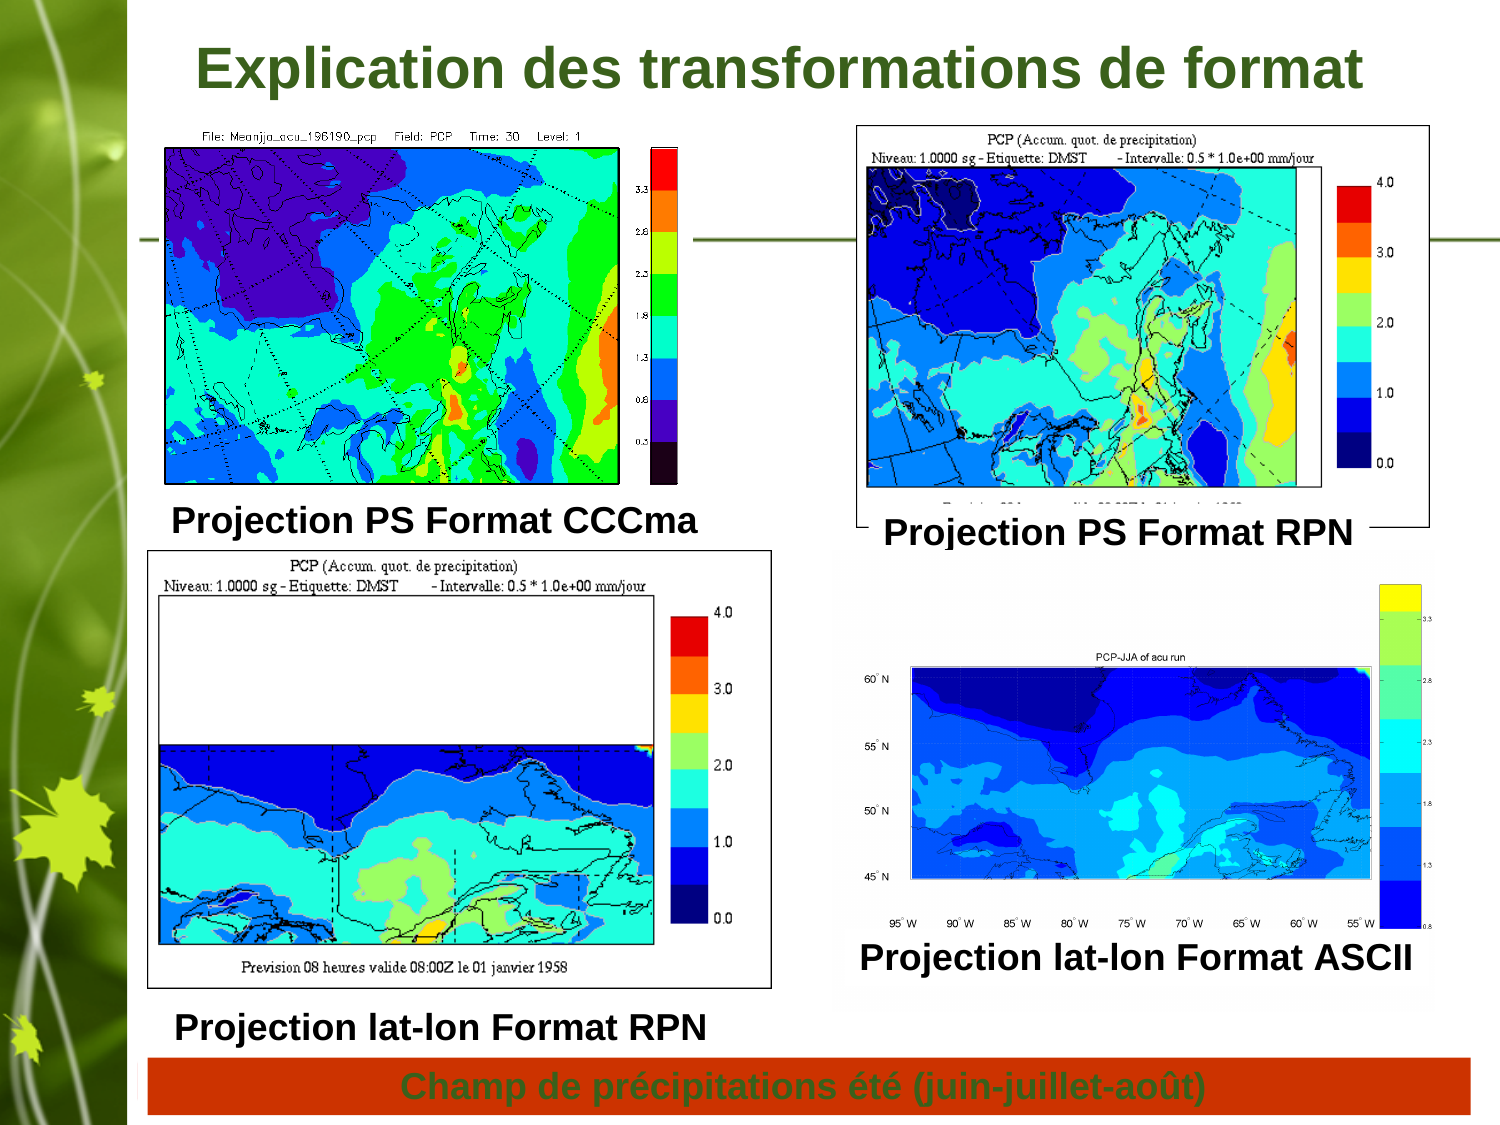

Explication des transformations de format
Projection PS Format CCCma
Projection PS Format RPN
Projection lat-lon Format RPN
Projection lat-lon Format ASCII
Champ de précipitations été (juin-juillet-août)